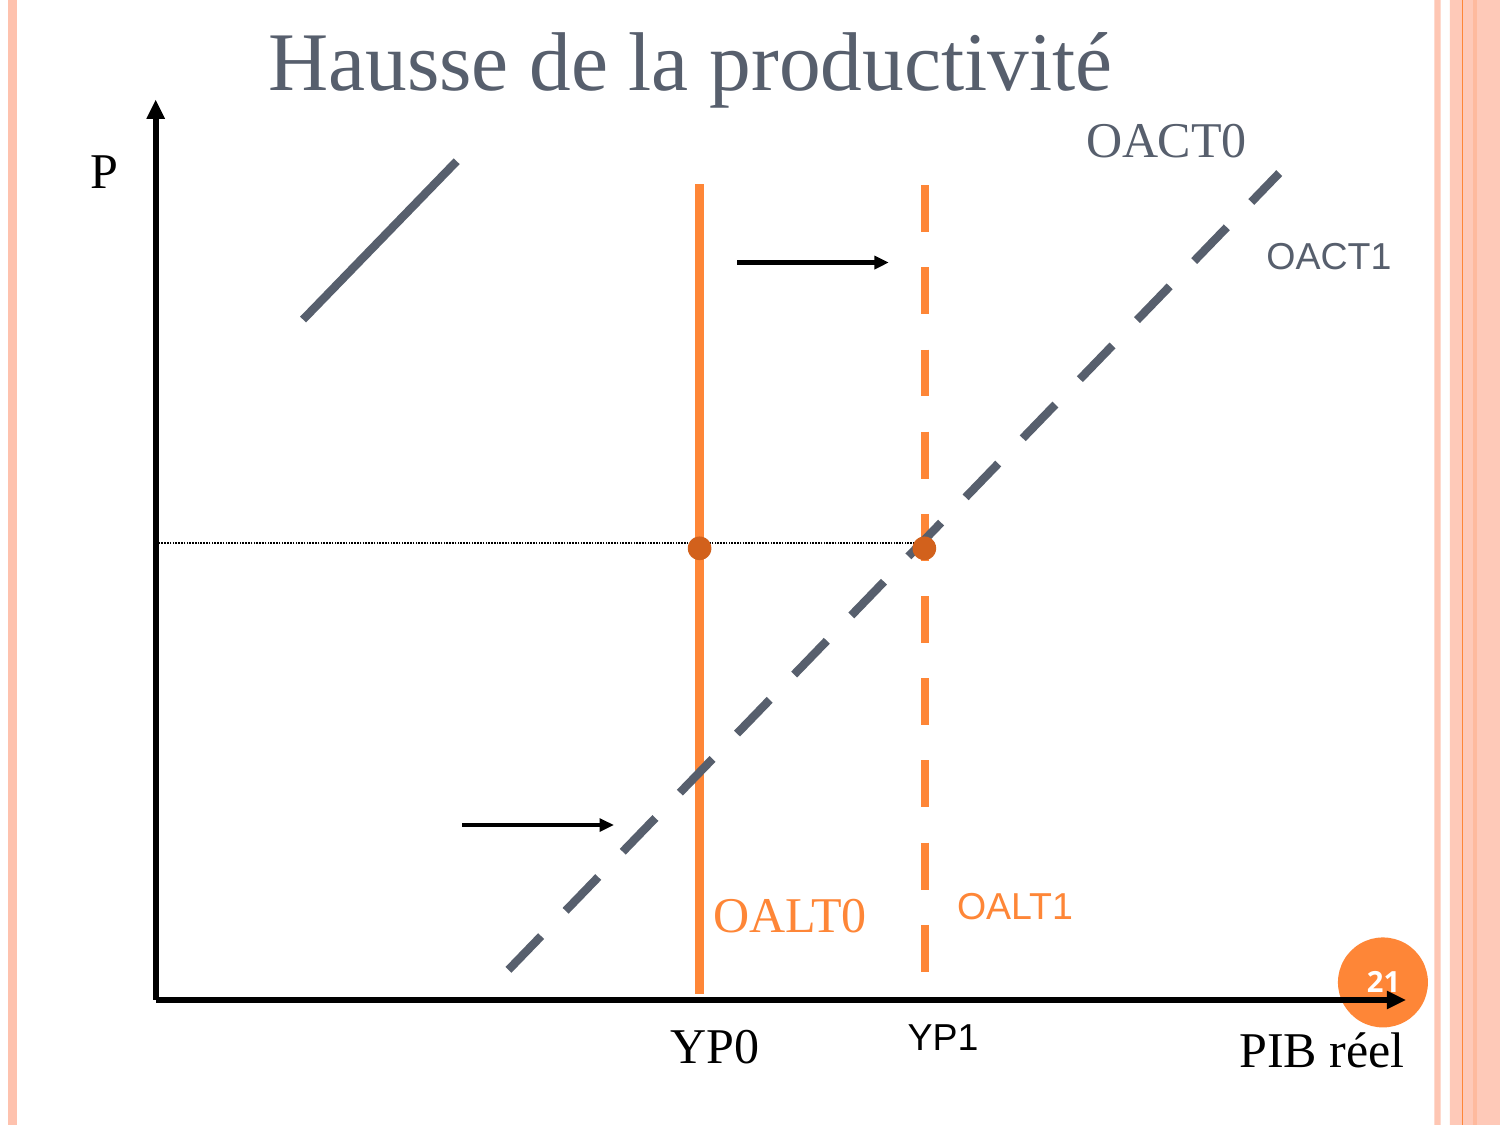

Hausse de la productivité
OACT0
P
OACT1
OALT1
YP1
OALT0
YP0
PIB réel